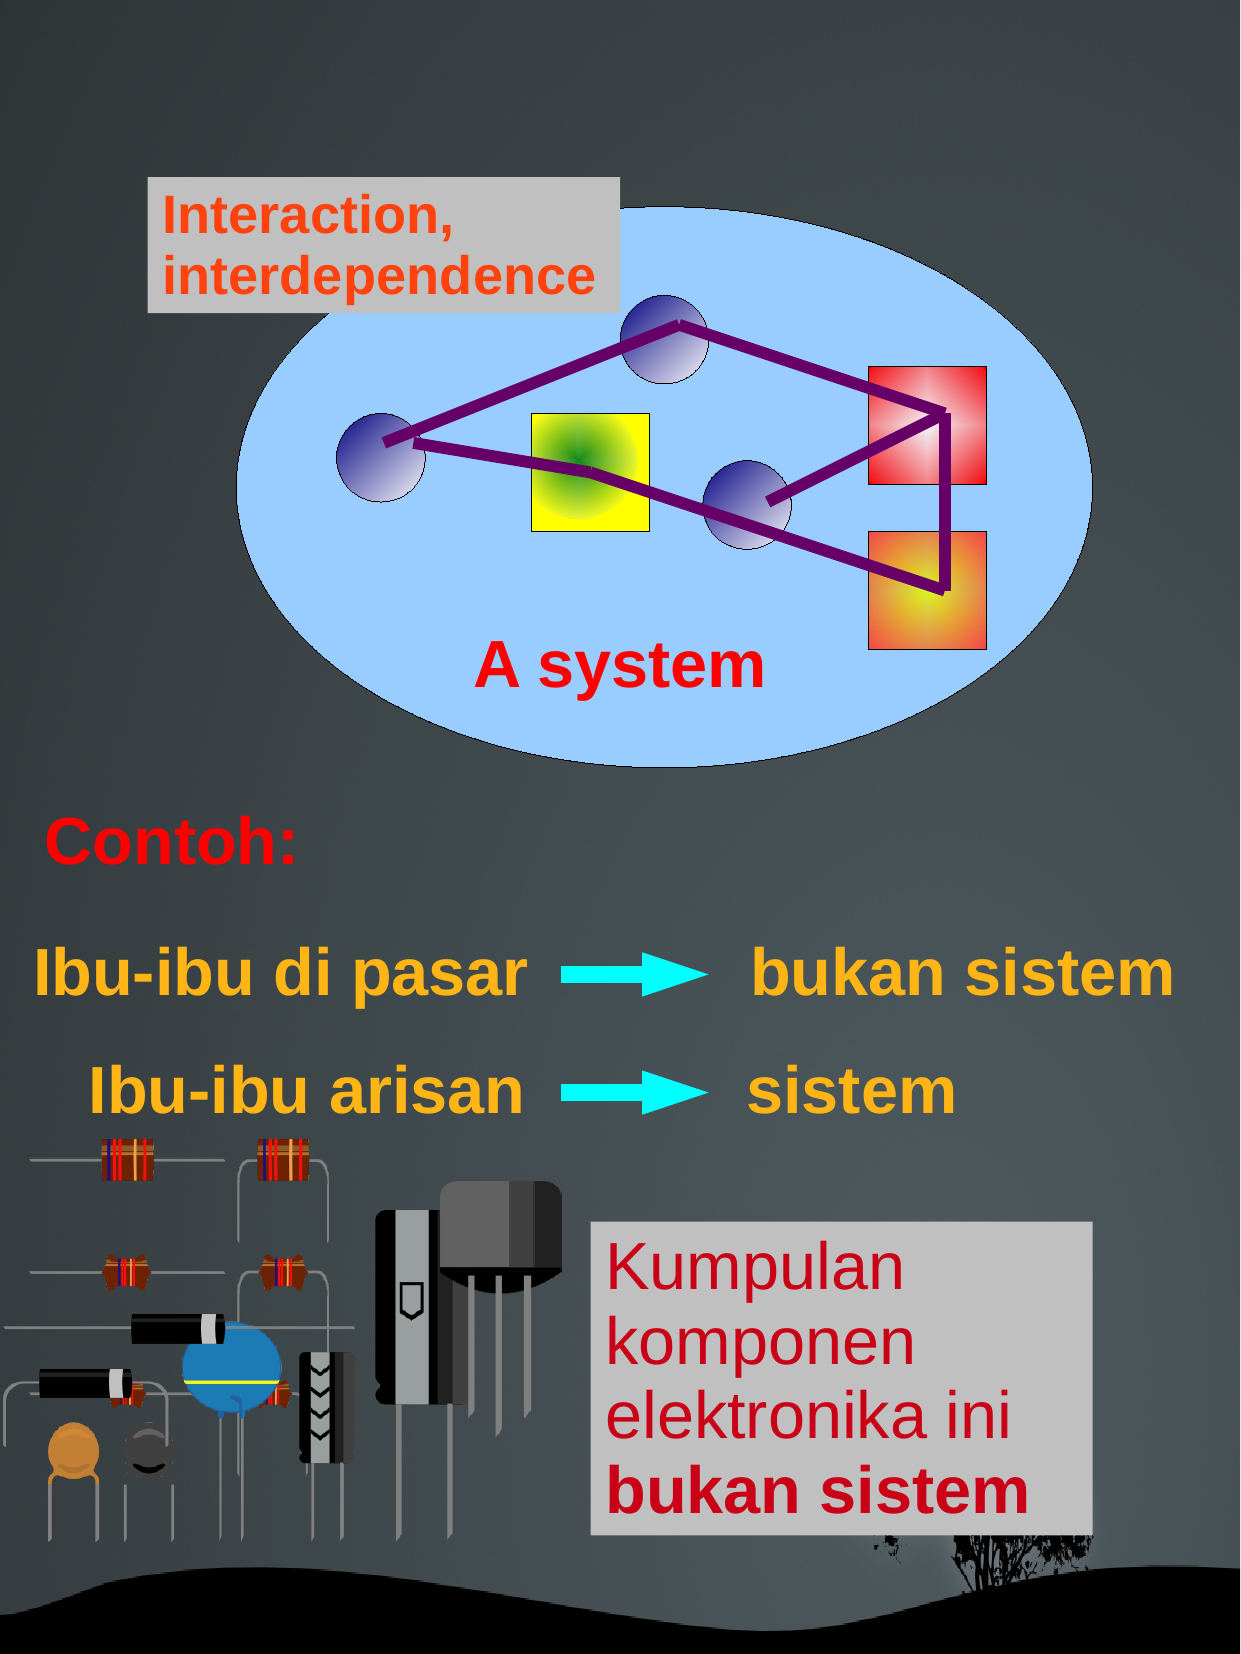

Interaction,
interdependence
A system
Contoh:
 Ibu-ibu di pasar bukan sistem
 Ibu-ibu arisan sistem
Kumpulan komponen elektronika ini bukan sistem